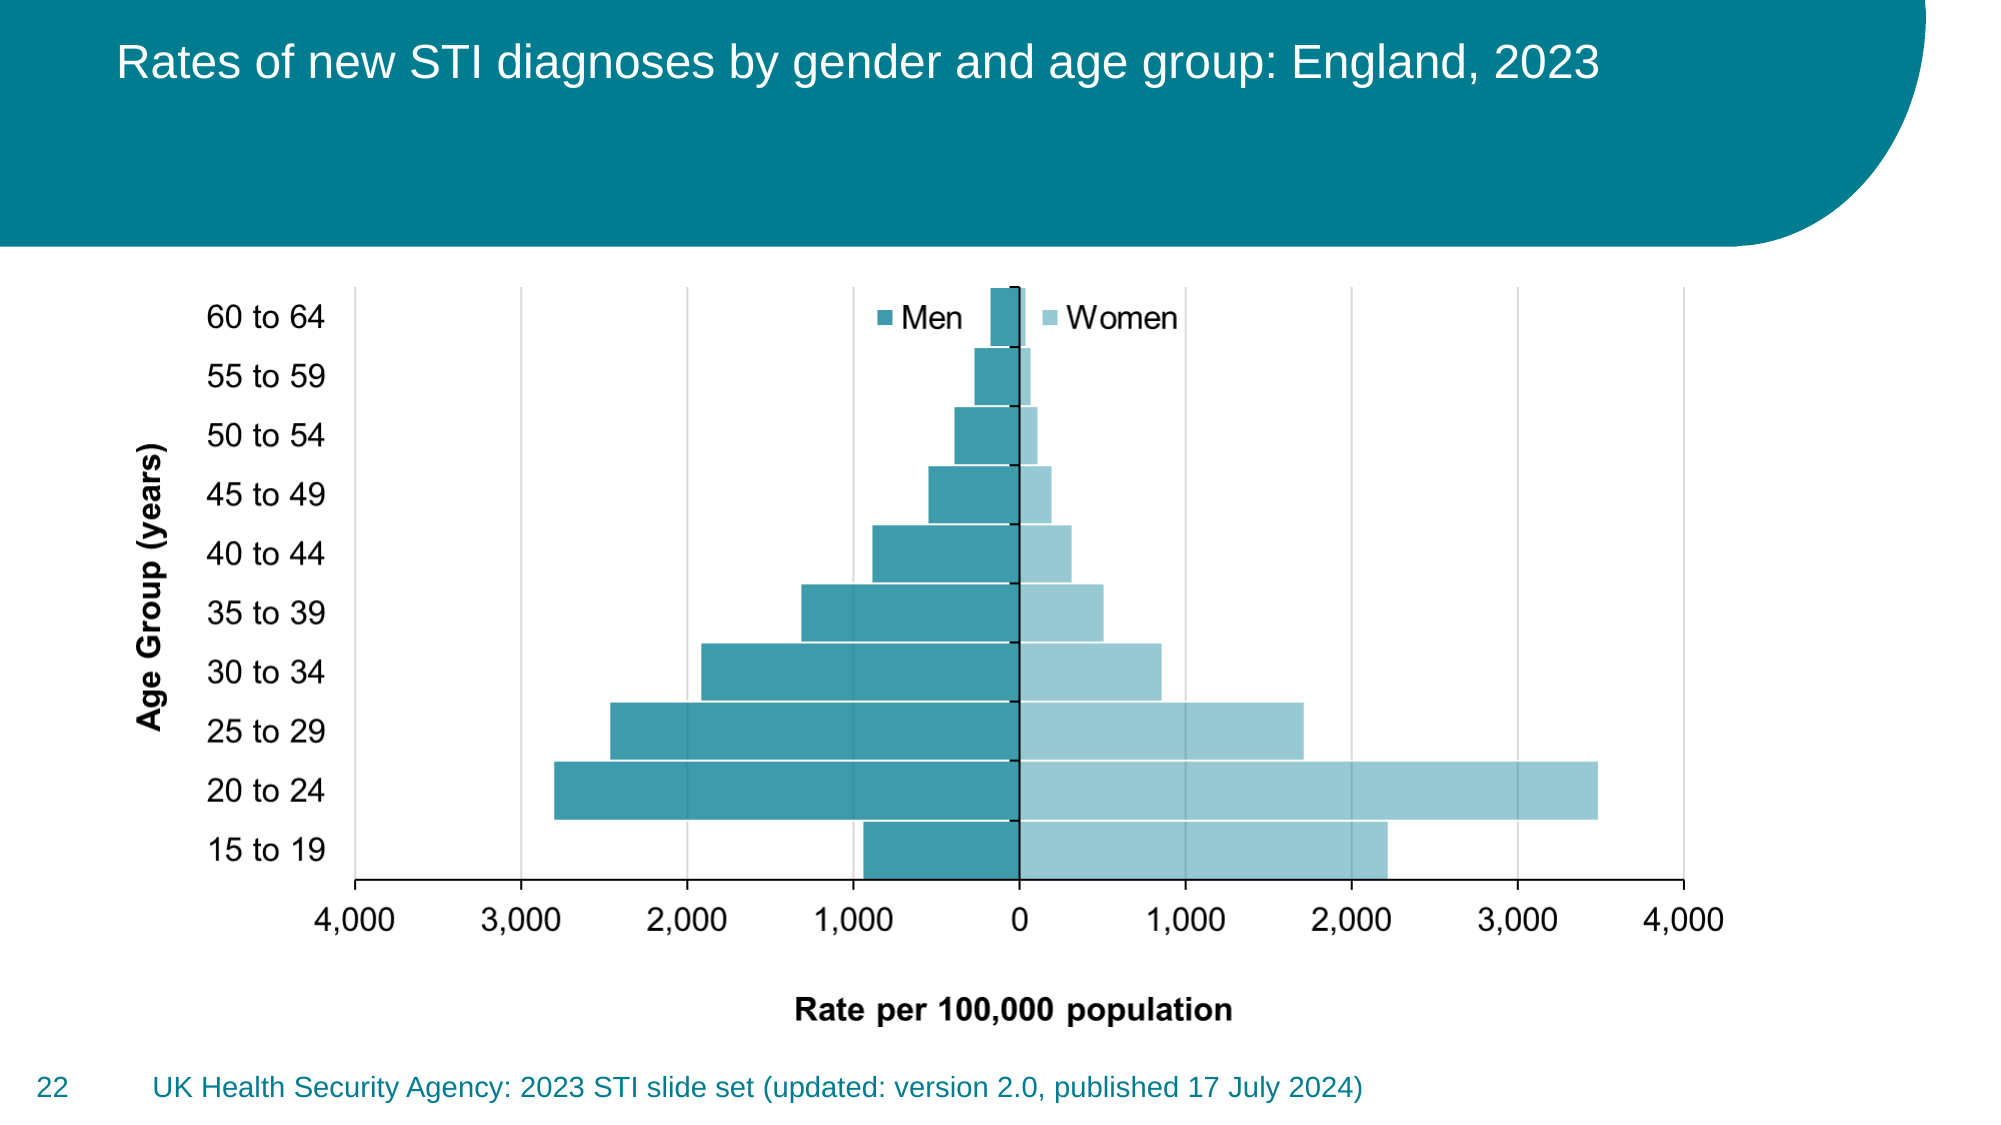

# Rates of new STI diagnoses by gender and age group: England, 2023
22
UK Health Security Agency: 2023 STI slide set (updated: version 2.0, published 17 July 2024)